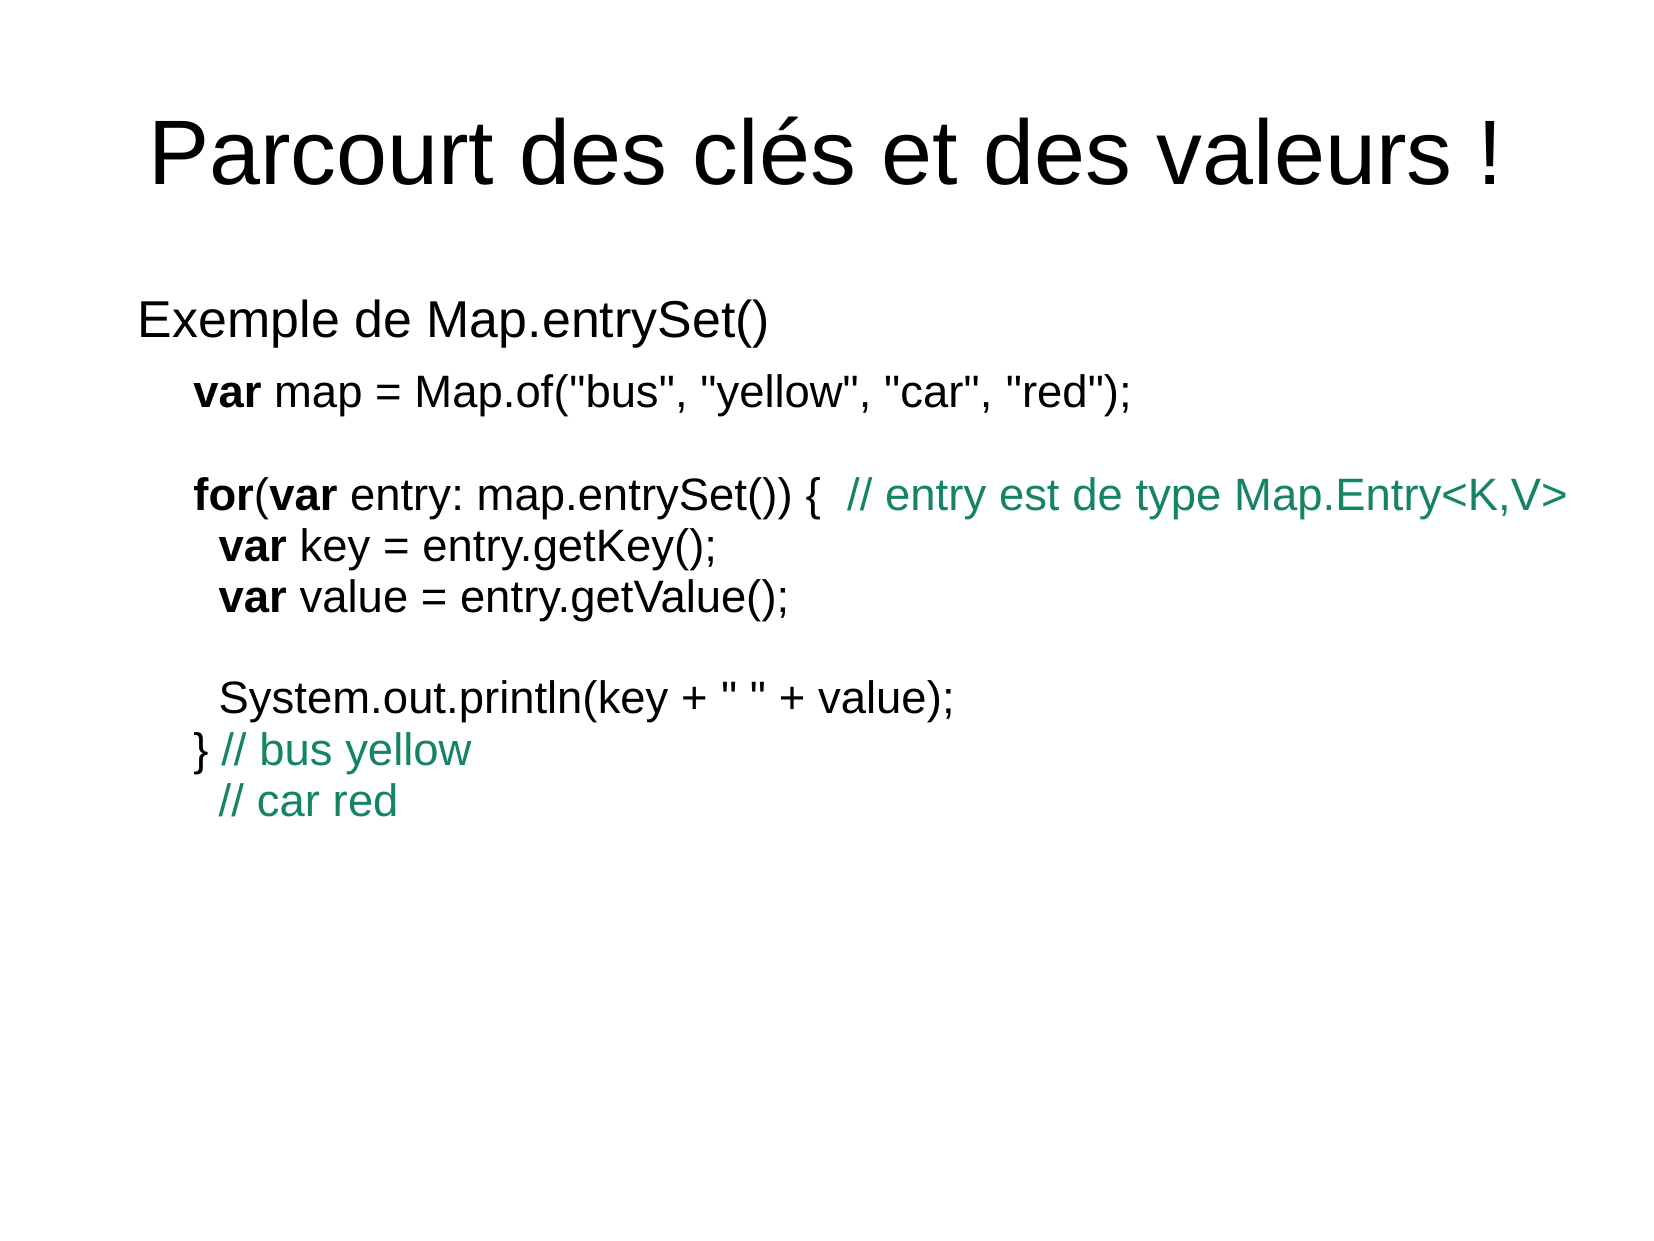

# Parcourt des clés et des valeurs !
Exemple de Map.entrySet()
var map = Map.of("bus", "yellow", "car", "red");
for(var entry: map.entrySet()) { // entry est de type Map.Entry<K,V>
 var key = entry.getKey();
 var value = entry.getValue();
 System.out.println(key + " " + value);
} // bus yellow
 // car red